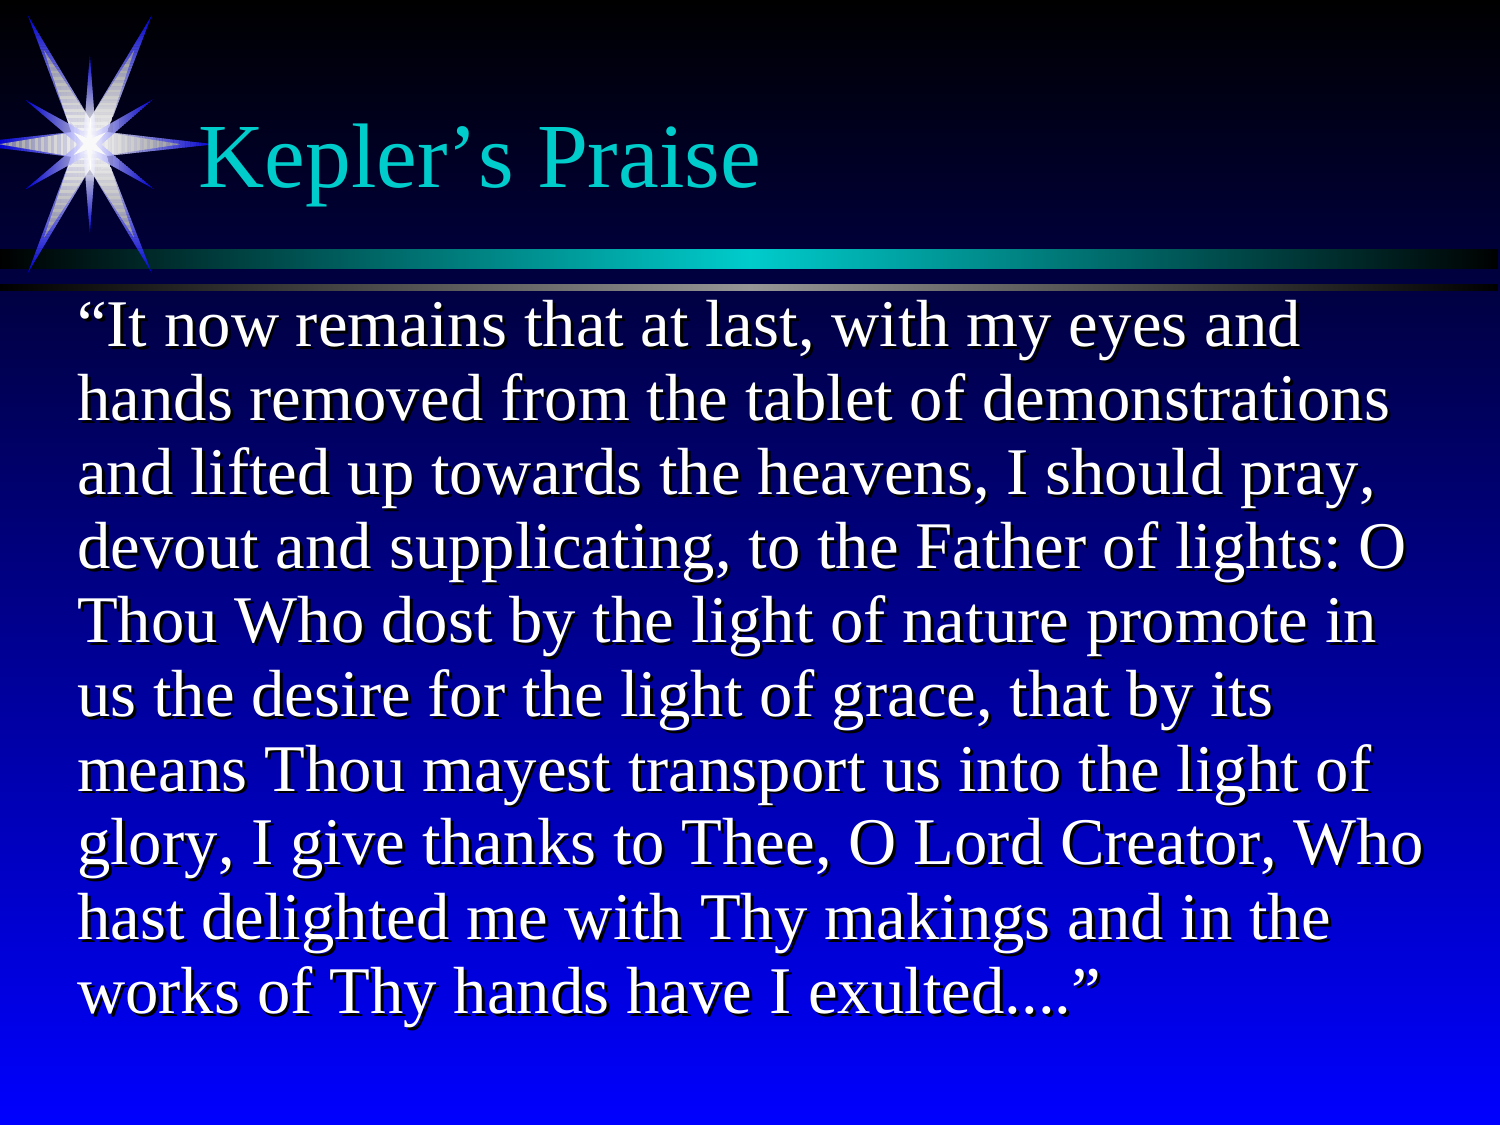

# Kepler’s Praise
“It now remains that at last, with my eyes and hands removed from the tablet of demonstrations and lifted up towards the heavens, I should pray, devout and supplicating, to the Father of lights: O Thou Who dost by the light of nature promote in us the desire for the light of grace, that by its means Thou mayest transport us into the light of glory, I give thanks to Thee, O Lord Creator, Who hast delighted me with Thy makings and in the works of Thy hands have I exulted....”